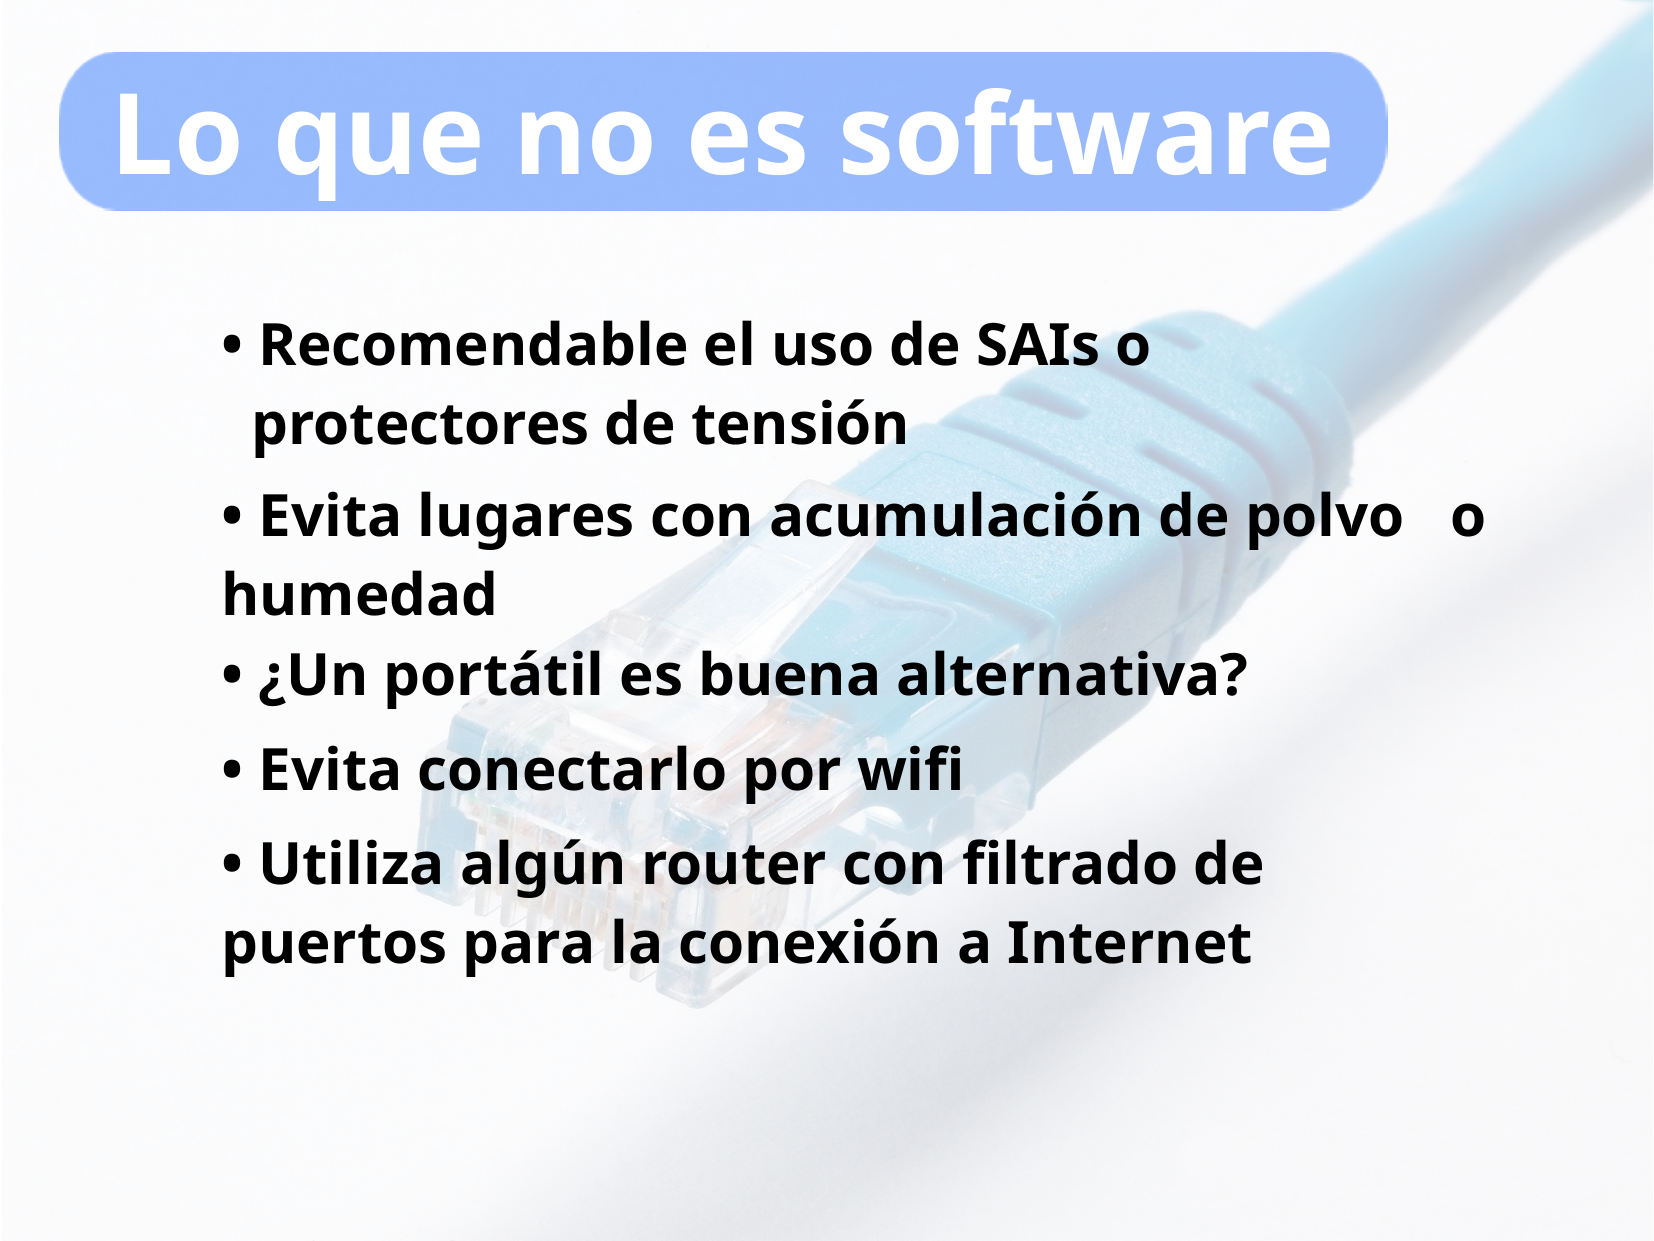

Lo que no es software
• Recomendable el uso de SAIs o
 protectores de tensión
• Evita lugares con acumulación de polvo o humedad
• ¿Un portátil es buena alternativa?
• Evita conectarlo por wifi
• Utiliza algún router con filtrado de puertos para la conexión a Internet